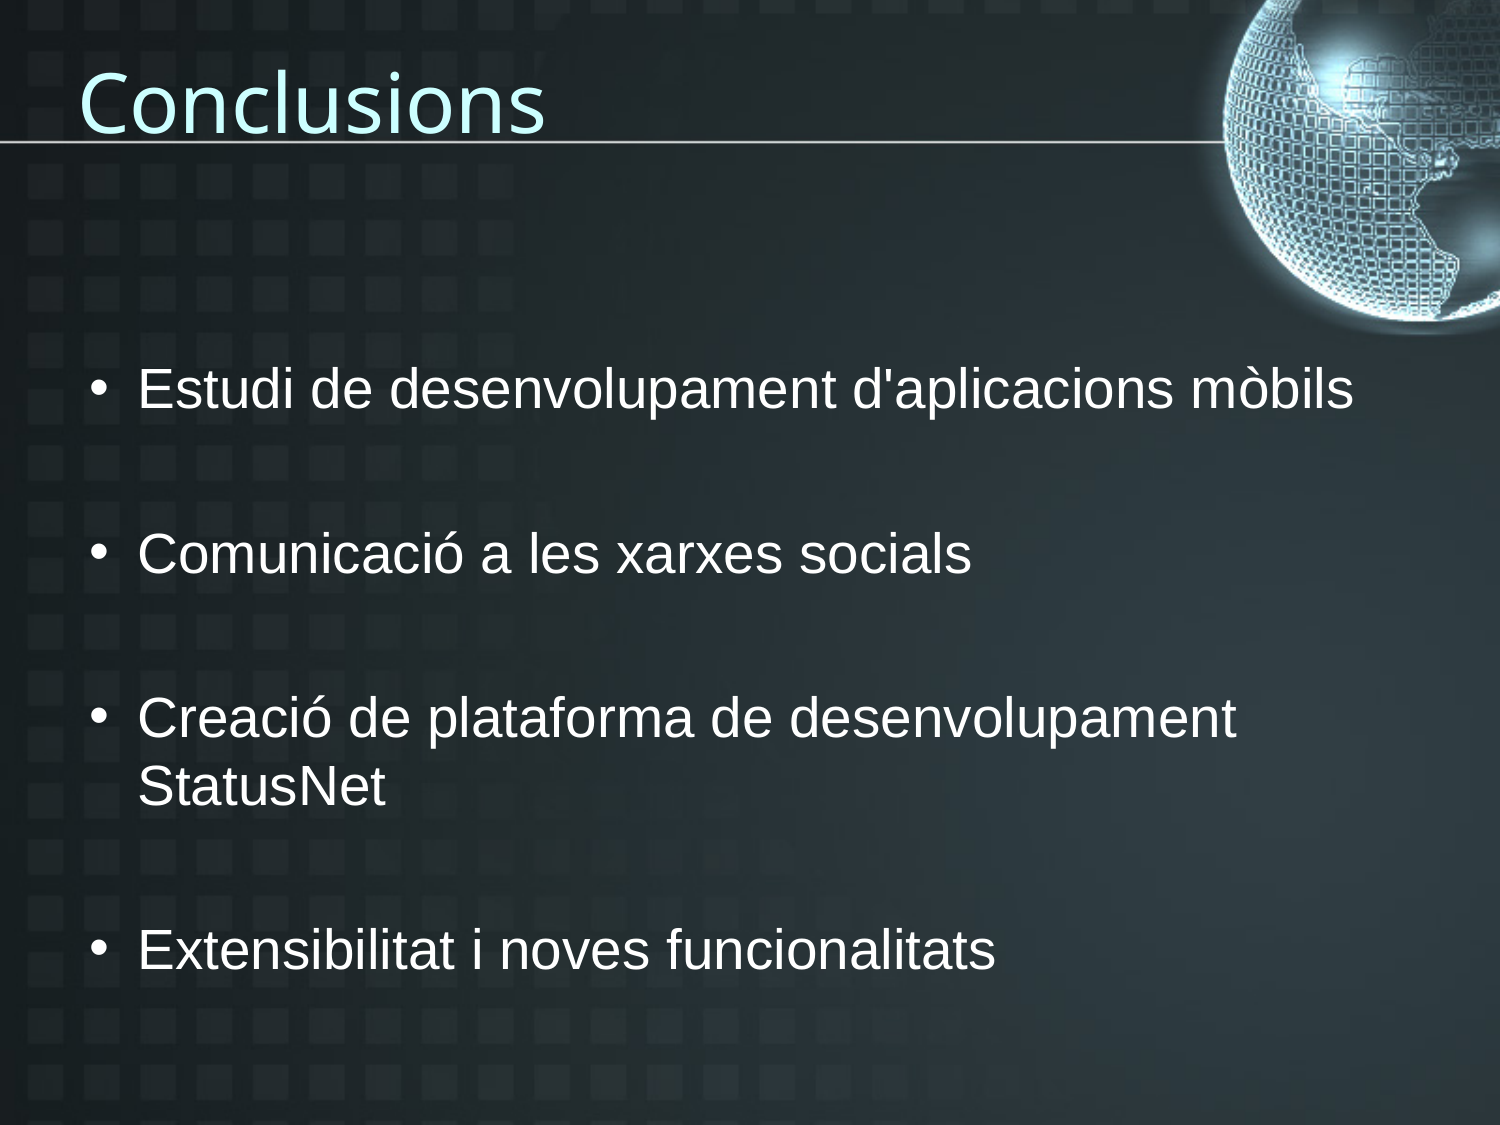

# Conclusions
Estudi de desenvolupament d'aplicacions mòbils
Comunicació a les xarxes socials
Creació de plataforma de desenvolupament StatusNet
Extensibilitat i noves funcionalitats